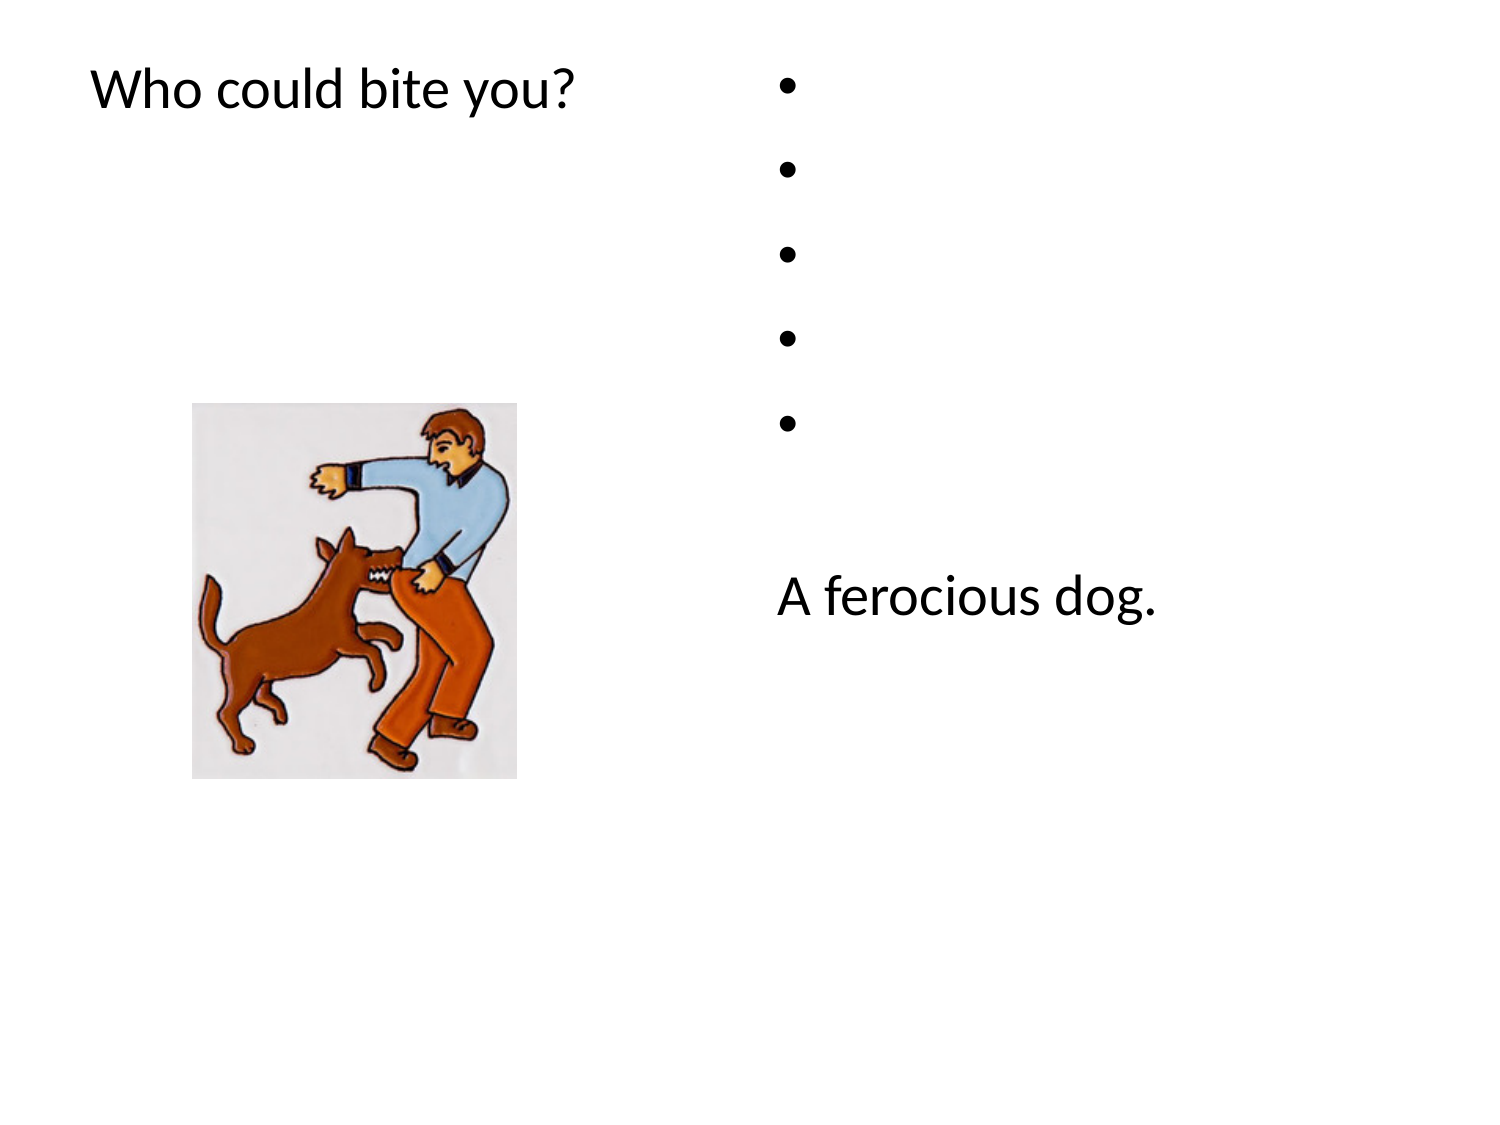

# Who could bite you?
A ferocious dog.